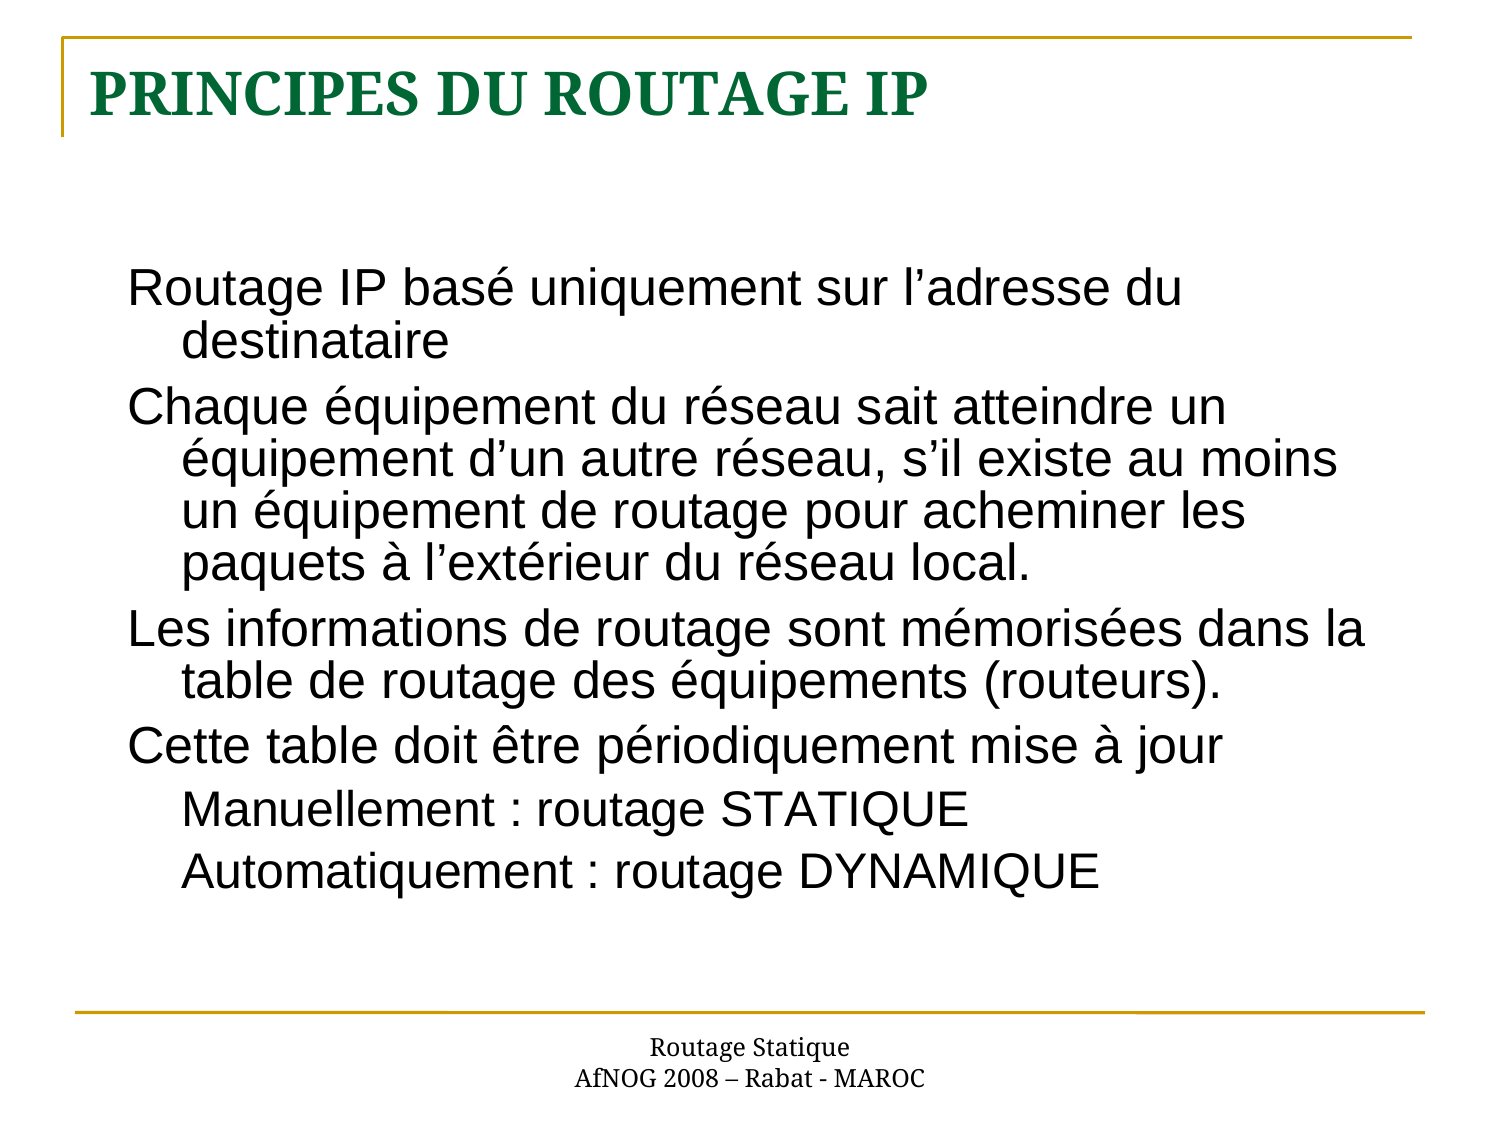

# PRINCIPES DU ROUTAGE IP
Routage IP basé uniquement sur l’adresse du destinataire
Chaque équipement du réseau sait atteindre un équipement d’un autre réseau, s’il existe au moins un équipement de routage pour acheminer les paquets à l’extérieur du réseau local.
Les informations de routage sont mémorisées dans la table de routage des équipements (routeurs).
Cette table doit être périodiquement mise à jour
Manuellement : routage STATIQUE
Automatiquement : routage DYNAMIQUE